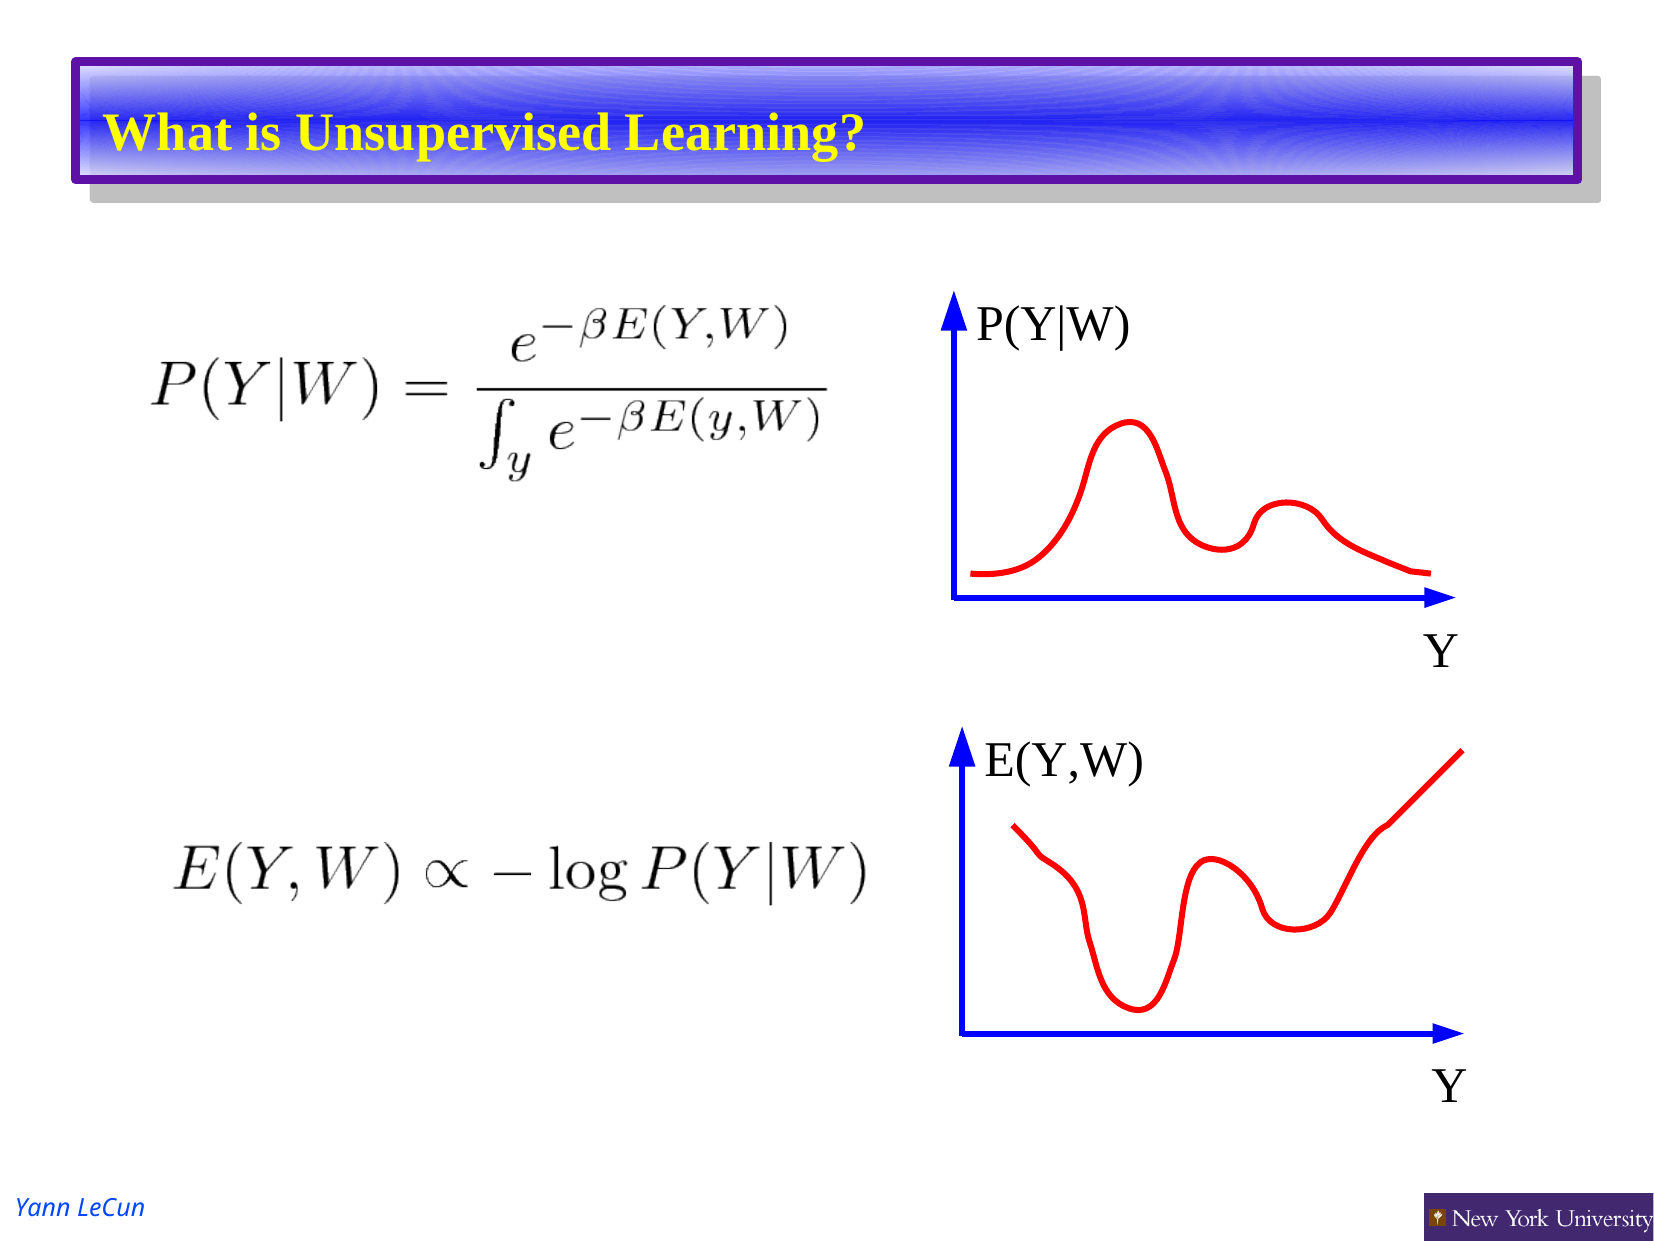

# What is Unsupervised Learning?
P(Y|W)
Y
E(Y,W)
Y